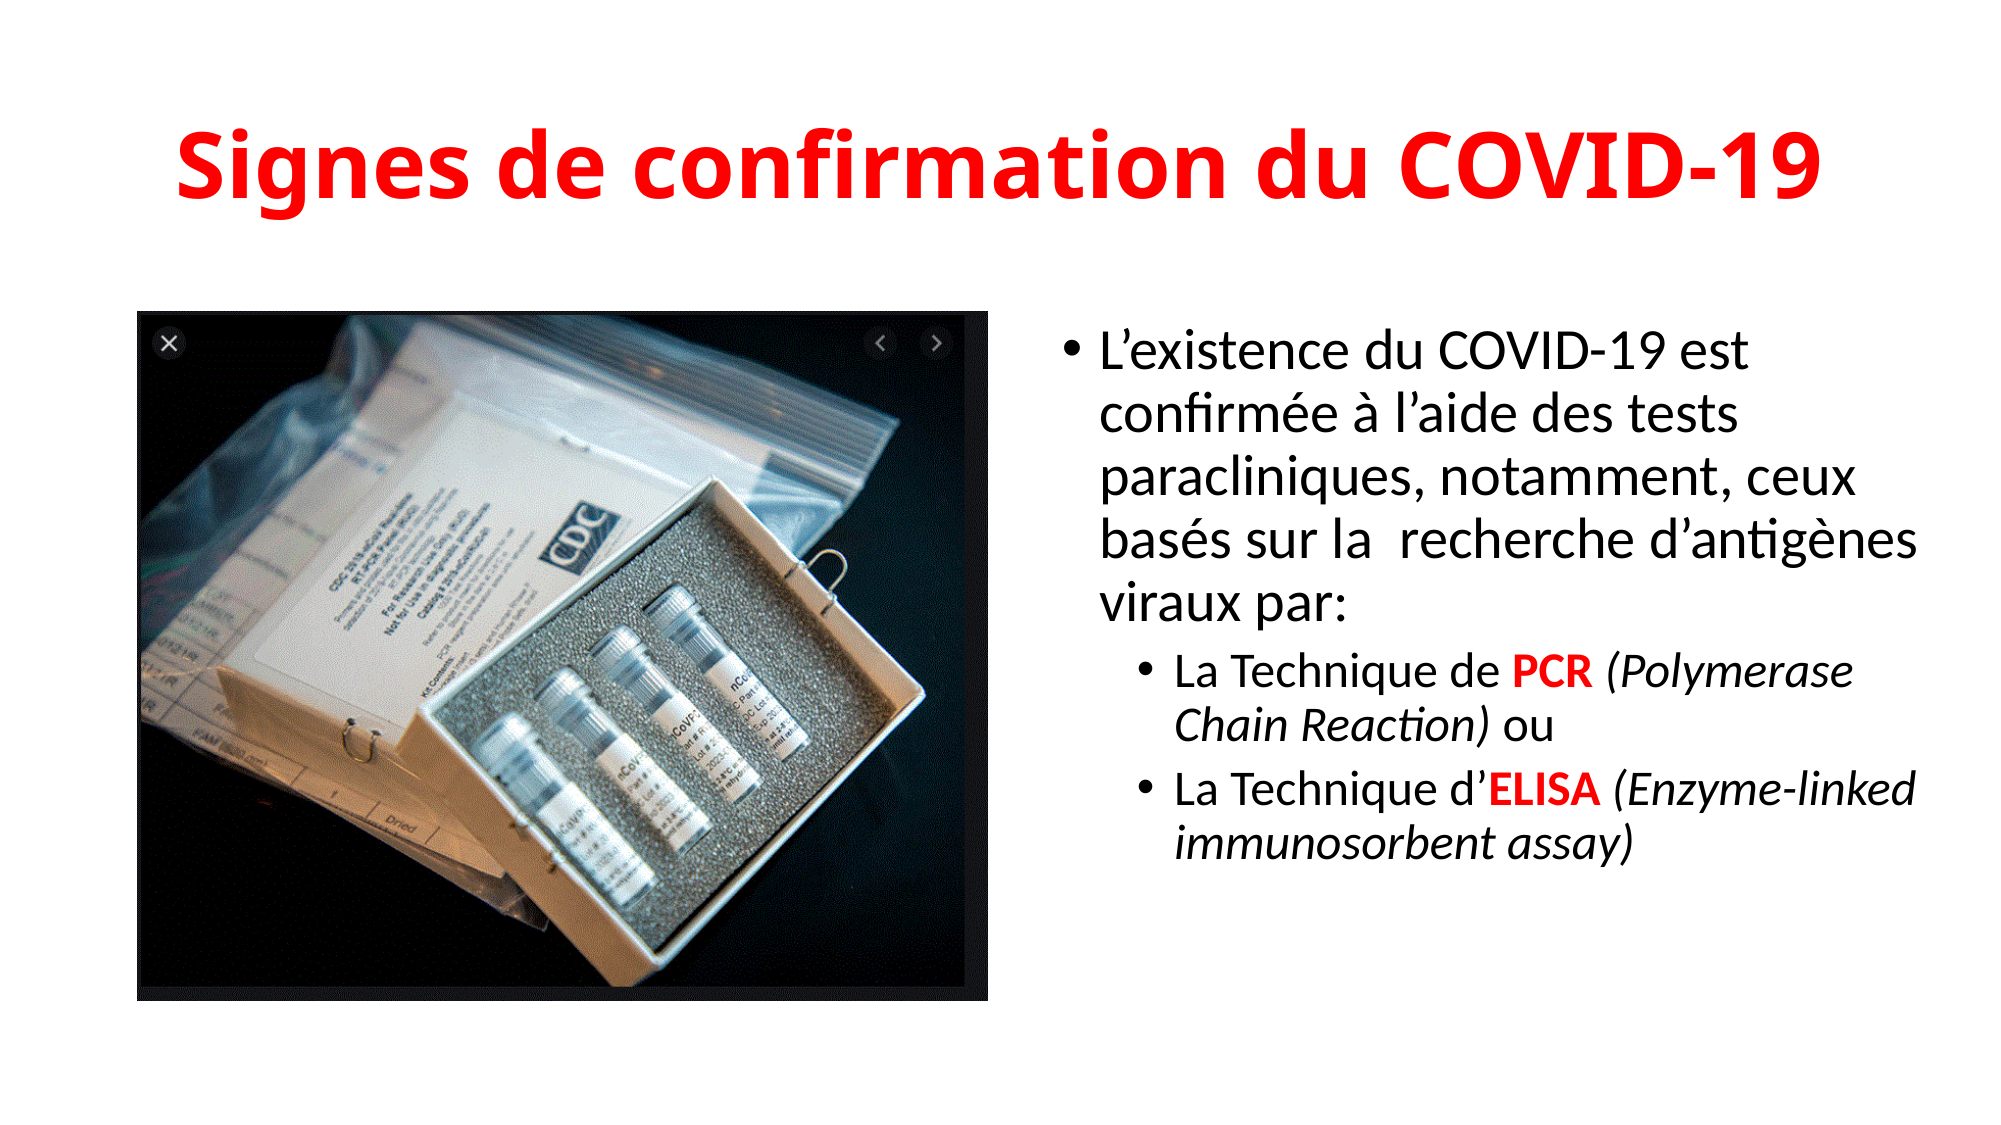

# Signes de confirmation du COVID-19
L’existence du COVID-19 est confirmée à l’aide des tests paracliniques, notamment, ceux basés sur la recherche d’antigènes viraux par:
La Technique de PCR (Polymerase Chain Reaction) ou
La Technique d’ELISA (Enzyme-linked immunosorbent assay)